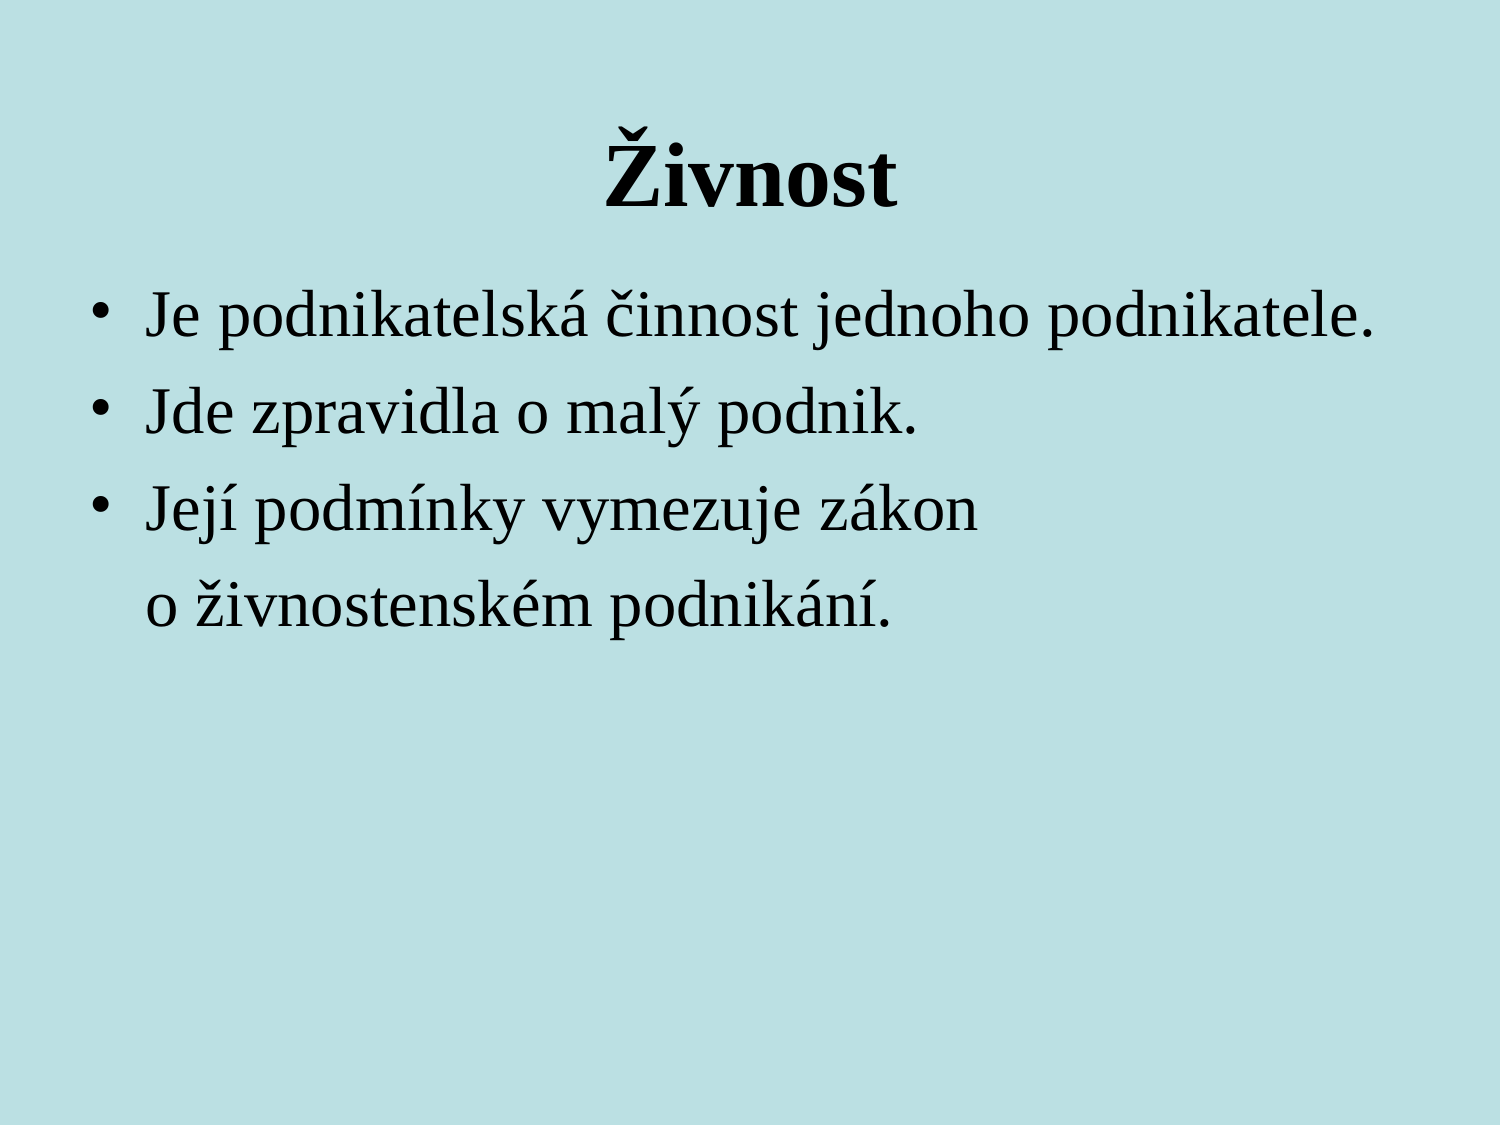

# Živnost
Je podnikatelská činnost jednoho podnikatele.
Jde zpravidla o malý podnik.
Její podmínky vymezuje zákon
	o živnostenském podnikání.